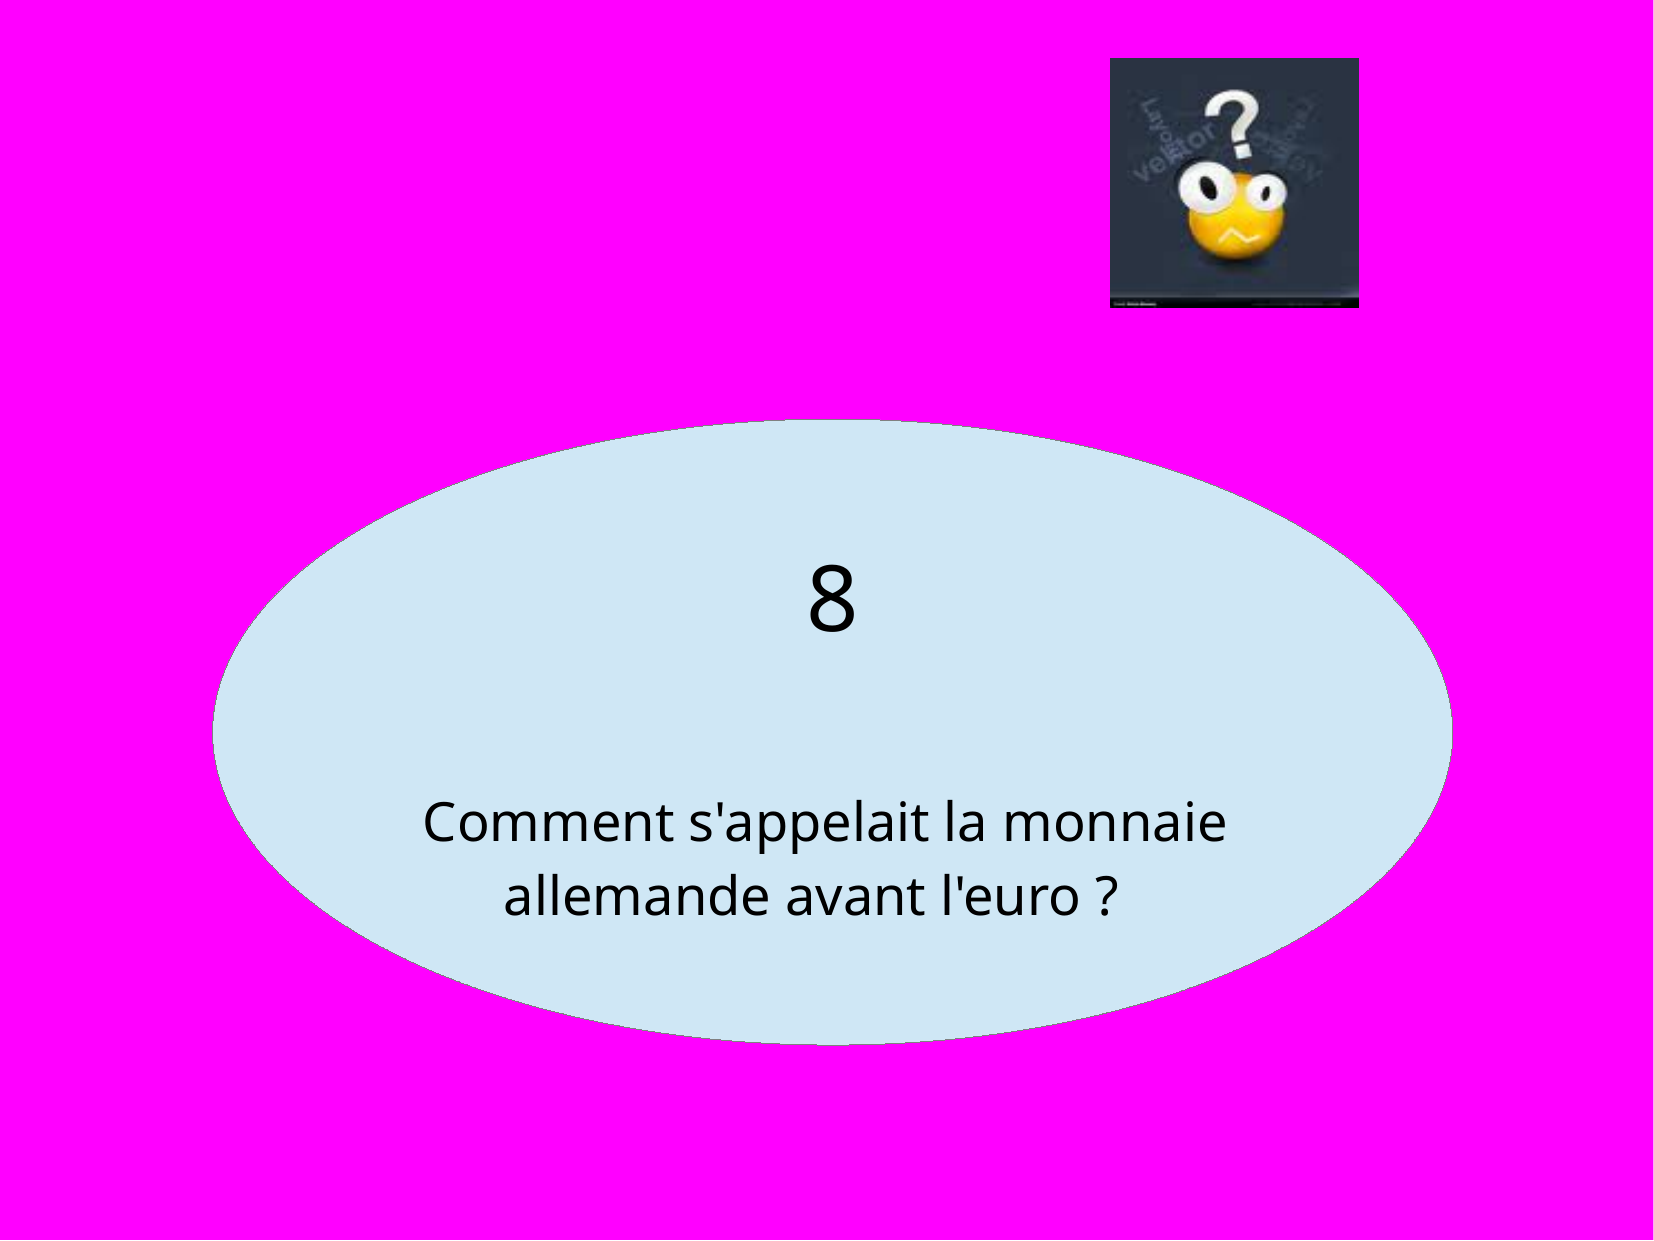

#
8
Comment s'appelait la monnaie
 allemande avant l'euro ?